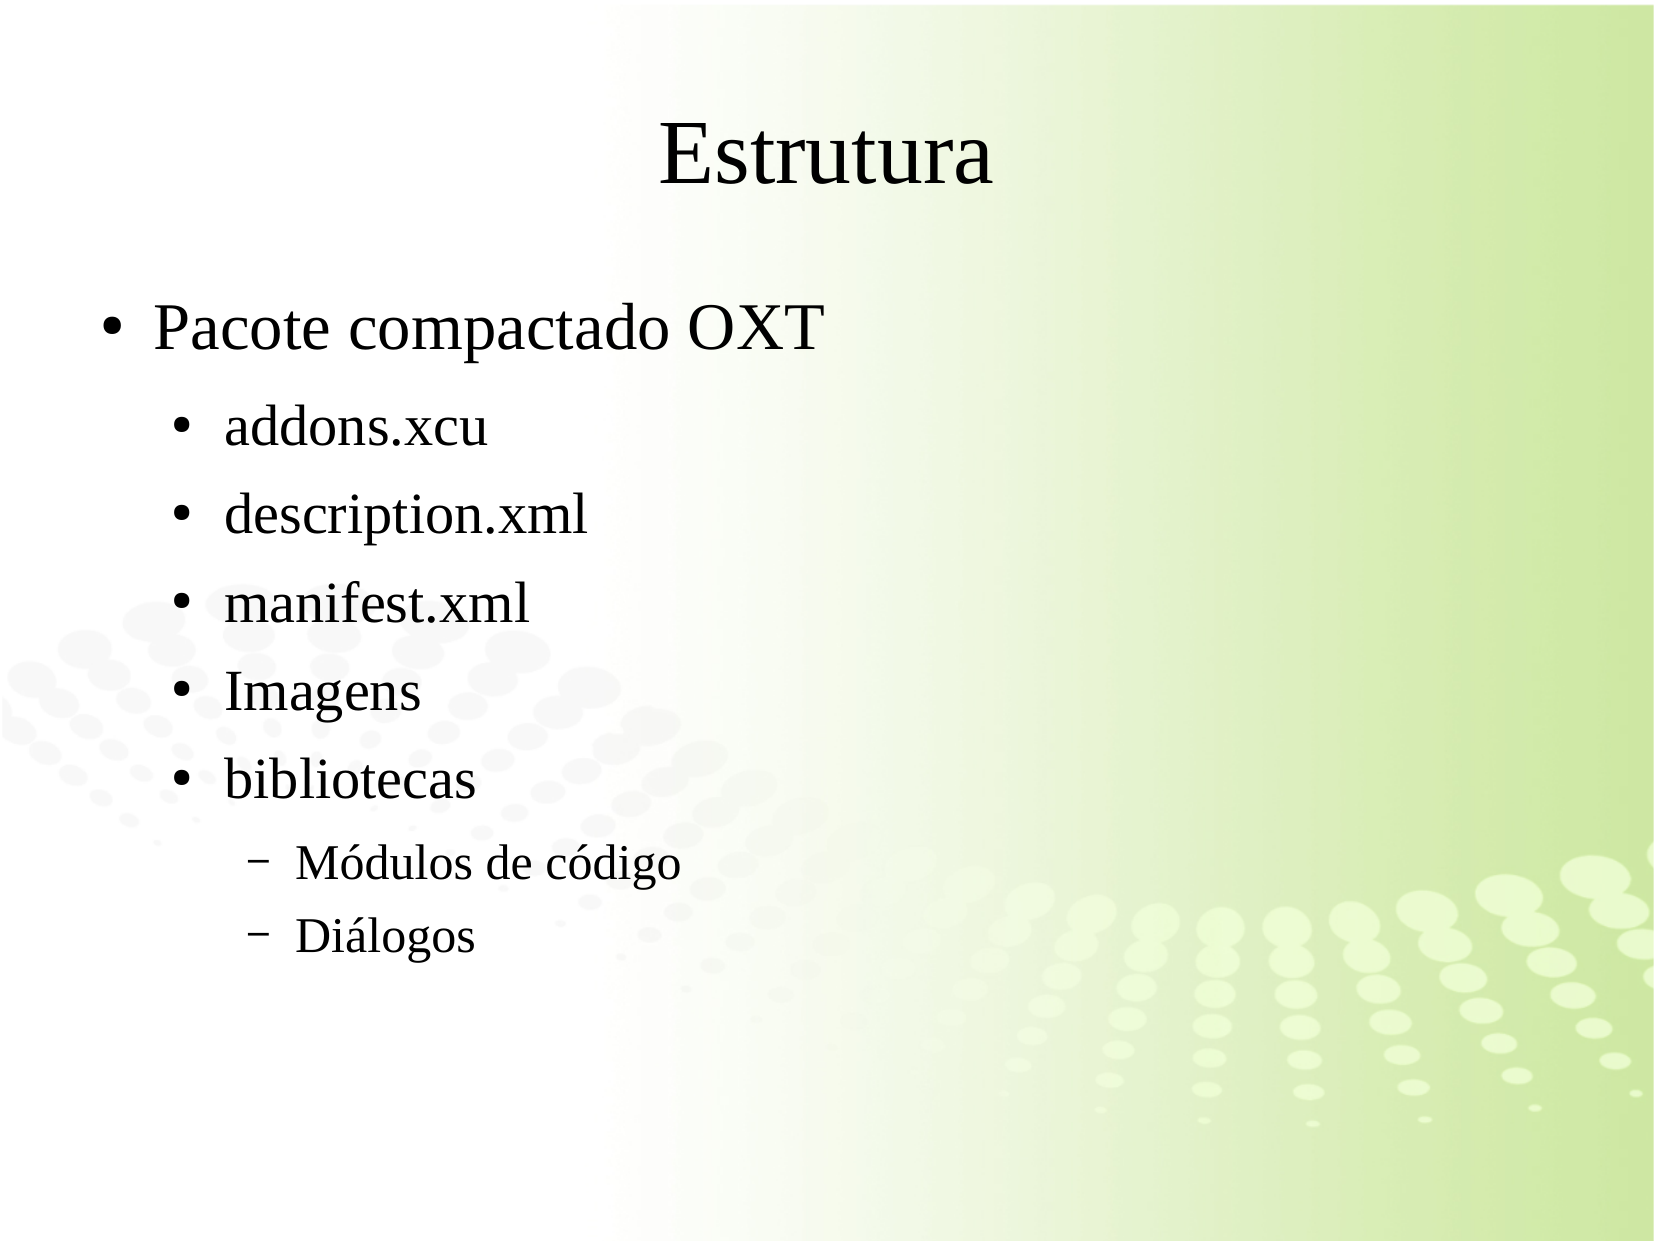

# Estrutura
Pacote compactado OXT
addons.xcu
description.xml
manifest.xml
Imagens
bibliotecas
Módulos de código
Diálogos